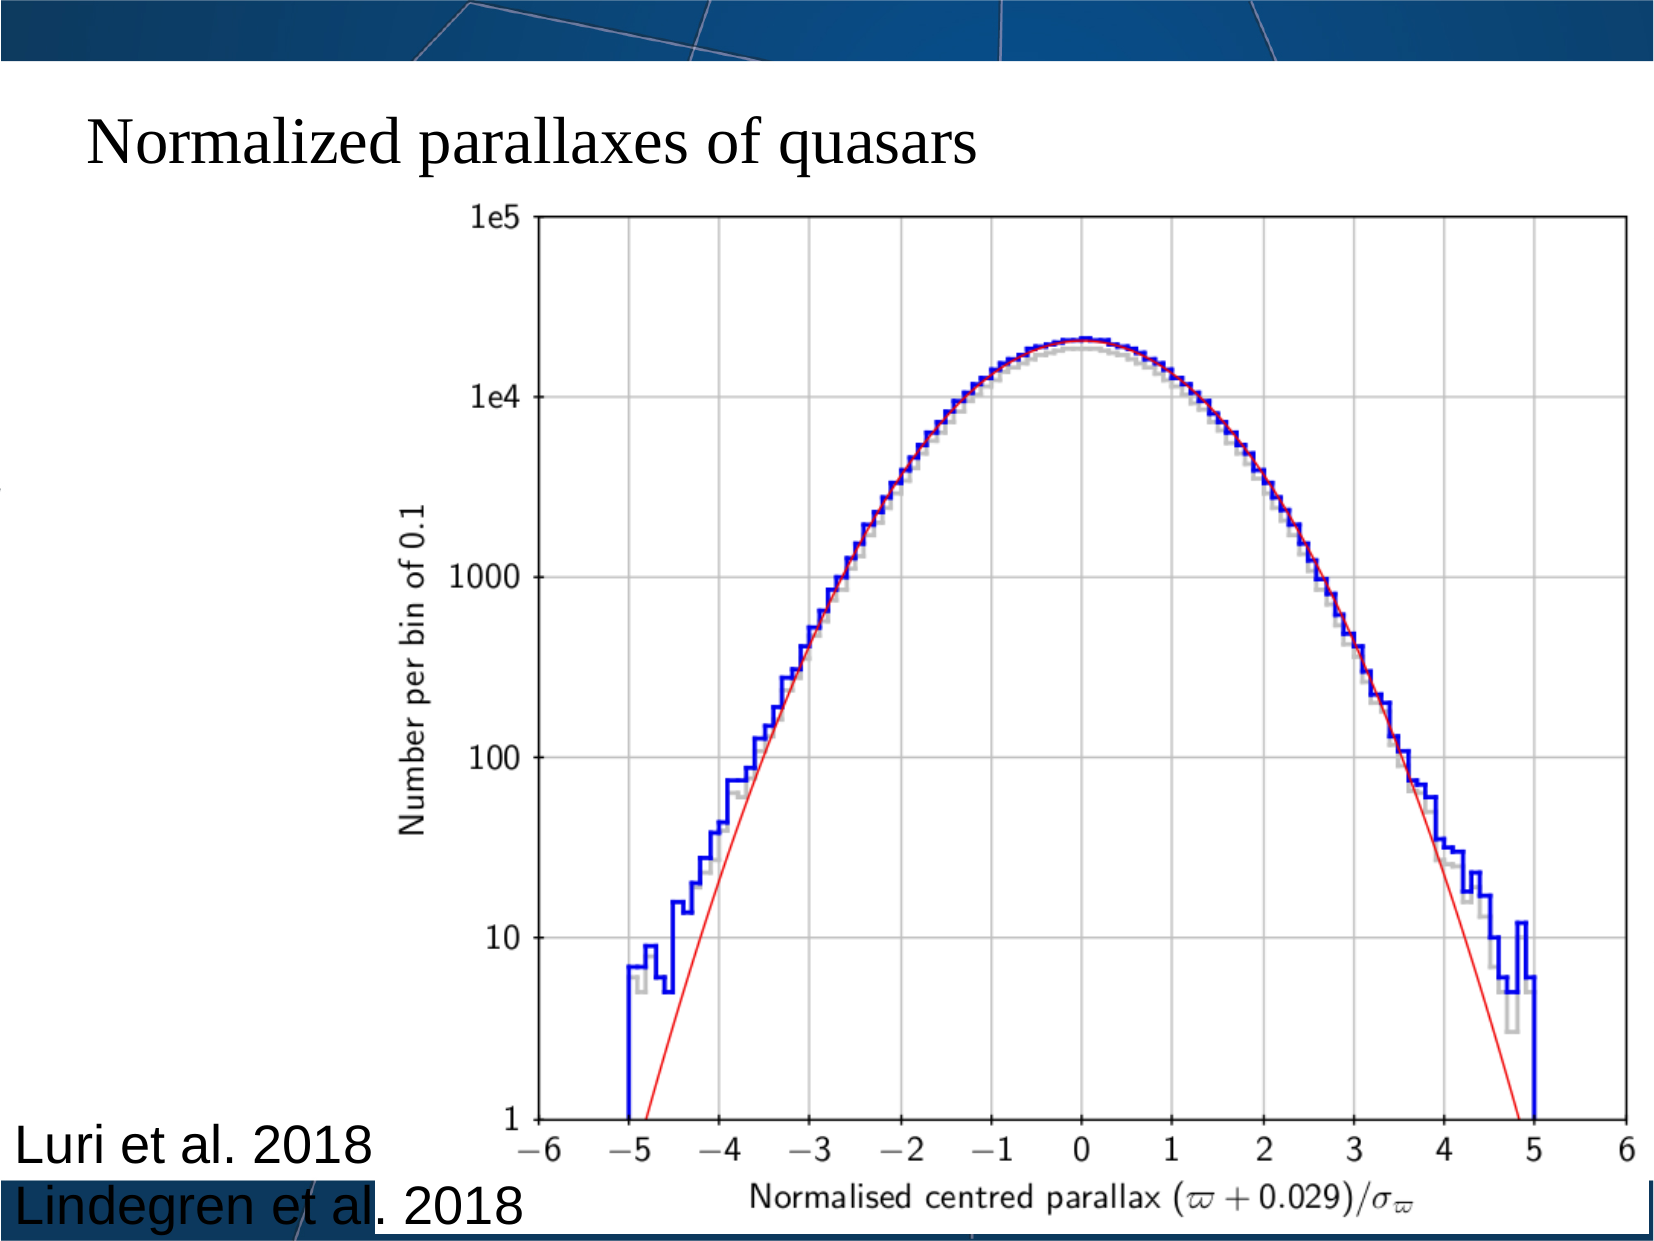

# Normalized parallaxes of quasars
Luri et al. 2018
Lindegren et al. 2018